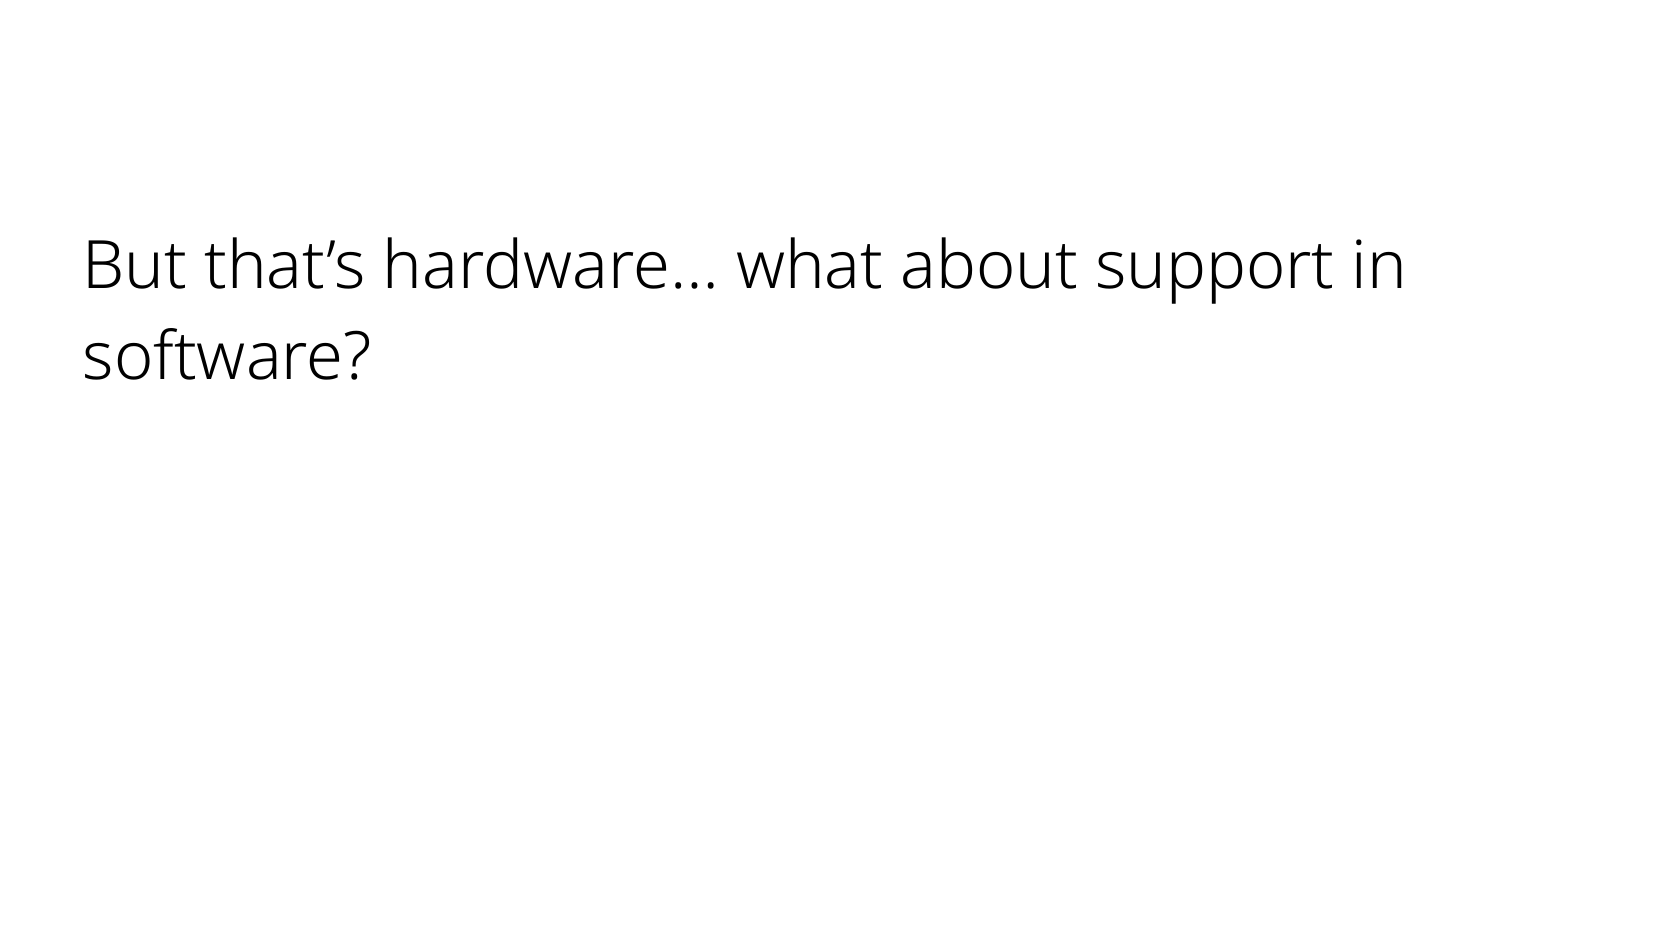

#
But that’s hardware… what about support in software?